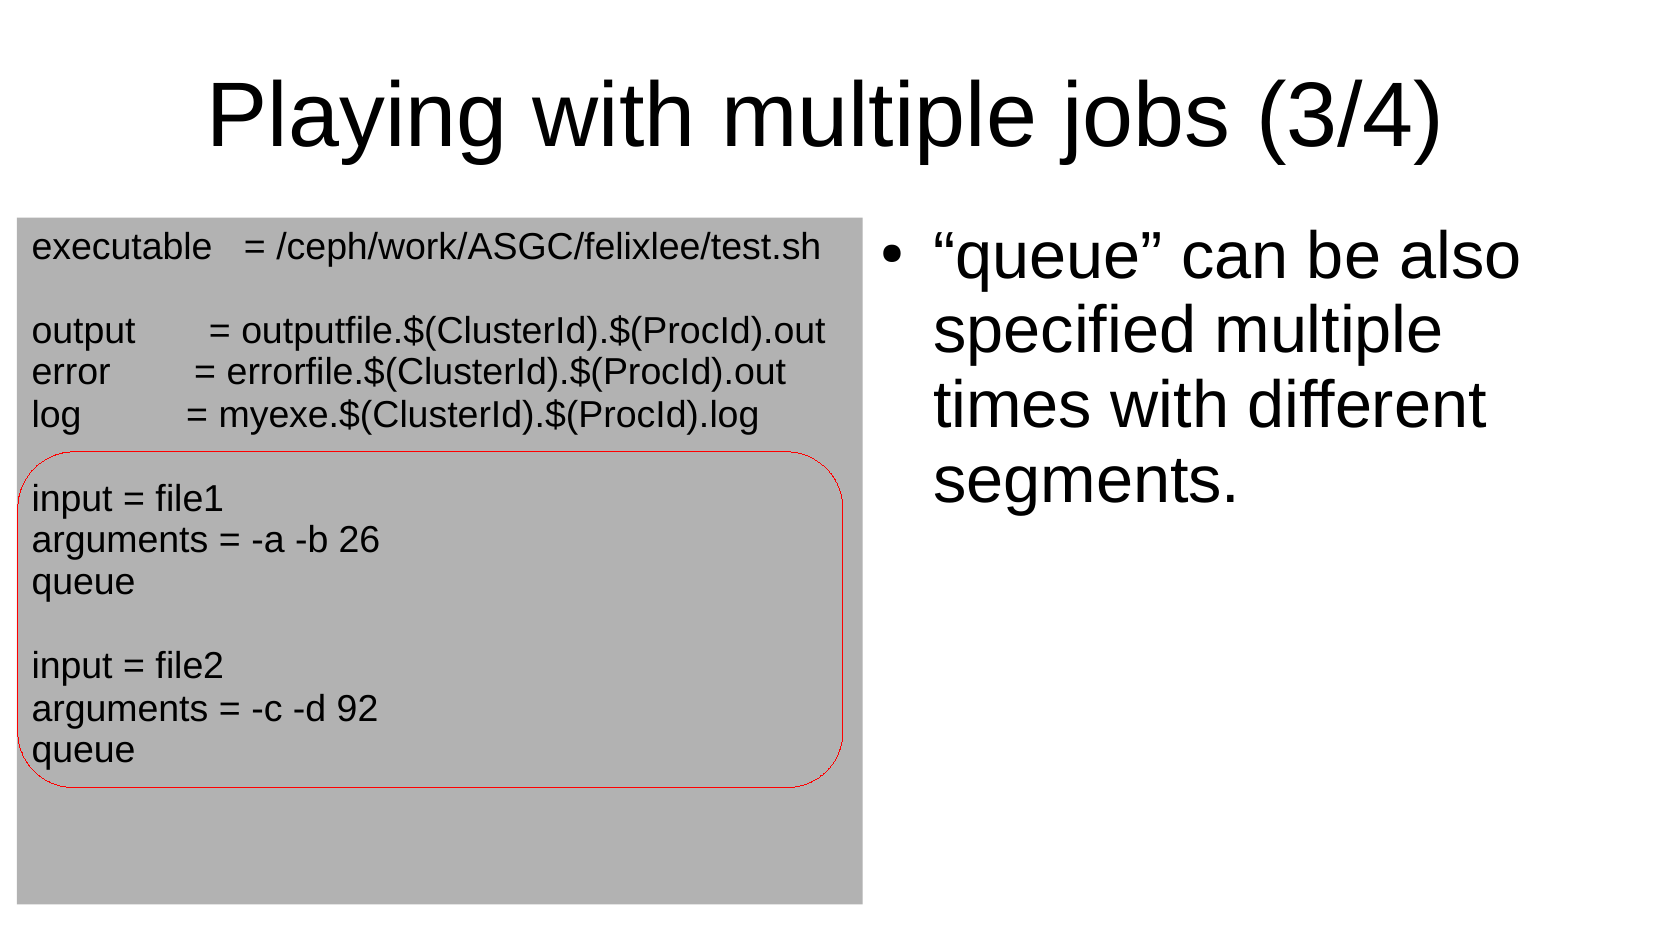

# Playing with multiple jobs (3/4)
executable = /ceph/work/ASGC/felixlee/test.sh
output = outputfile.$(ClusterId).$(ProcId).out
error = errorfile.$(ClusterId).$(ProcId).out
log = myexe.$(ClusterId).$(ProcId).log
input = file1
arguments = -a -b 26
queue
input = file2
arguments = -c -d 92
queue
“queue” can be also specified multiple times with different segments.